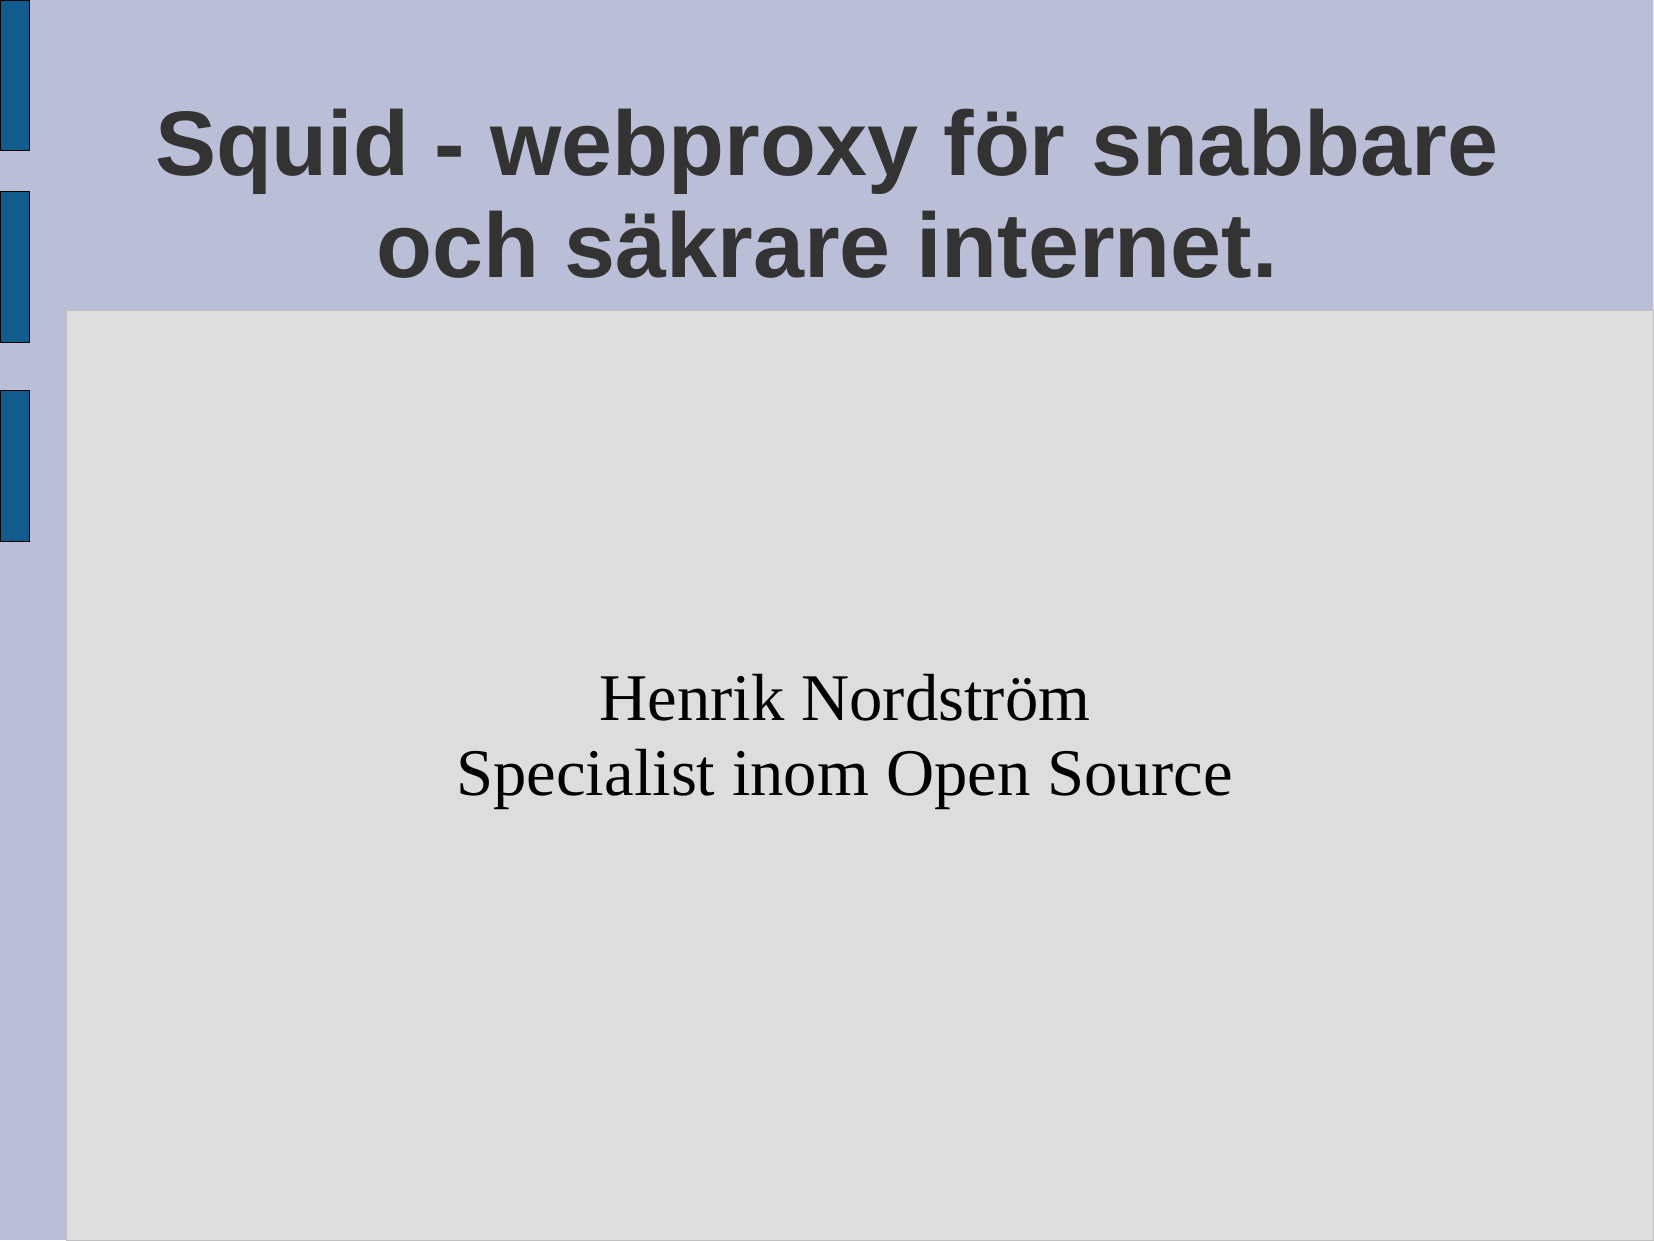

# Squid - webproxy för snabbare och säkrare internet.
Henrik Nordström
Specialist inom Open Source